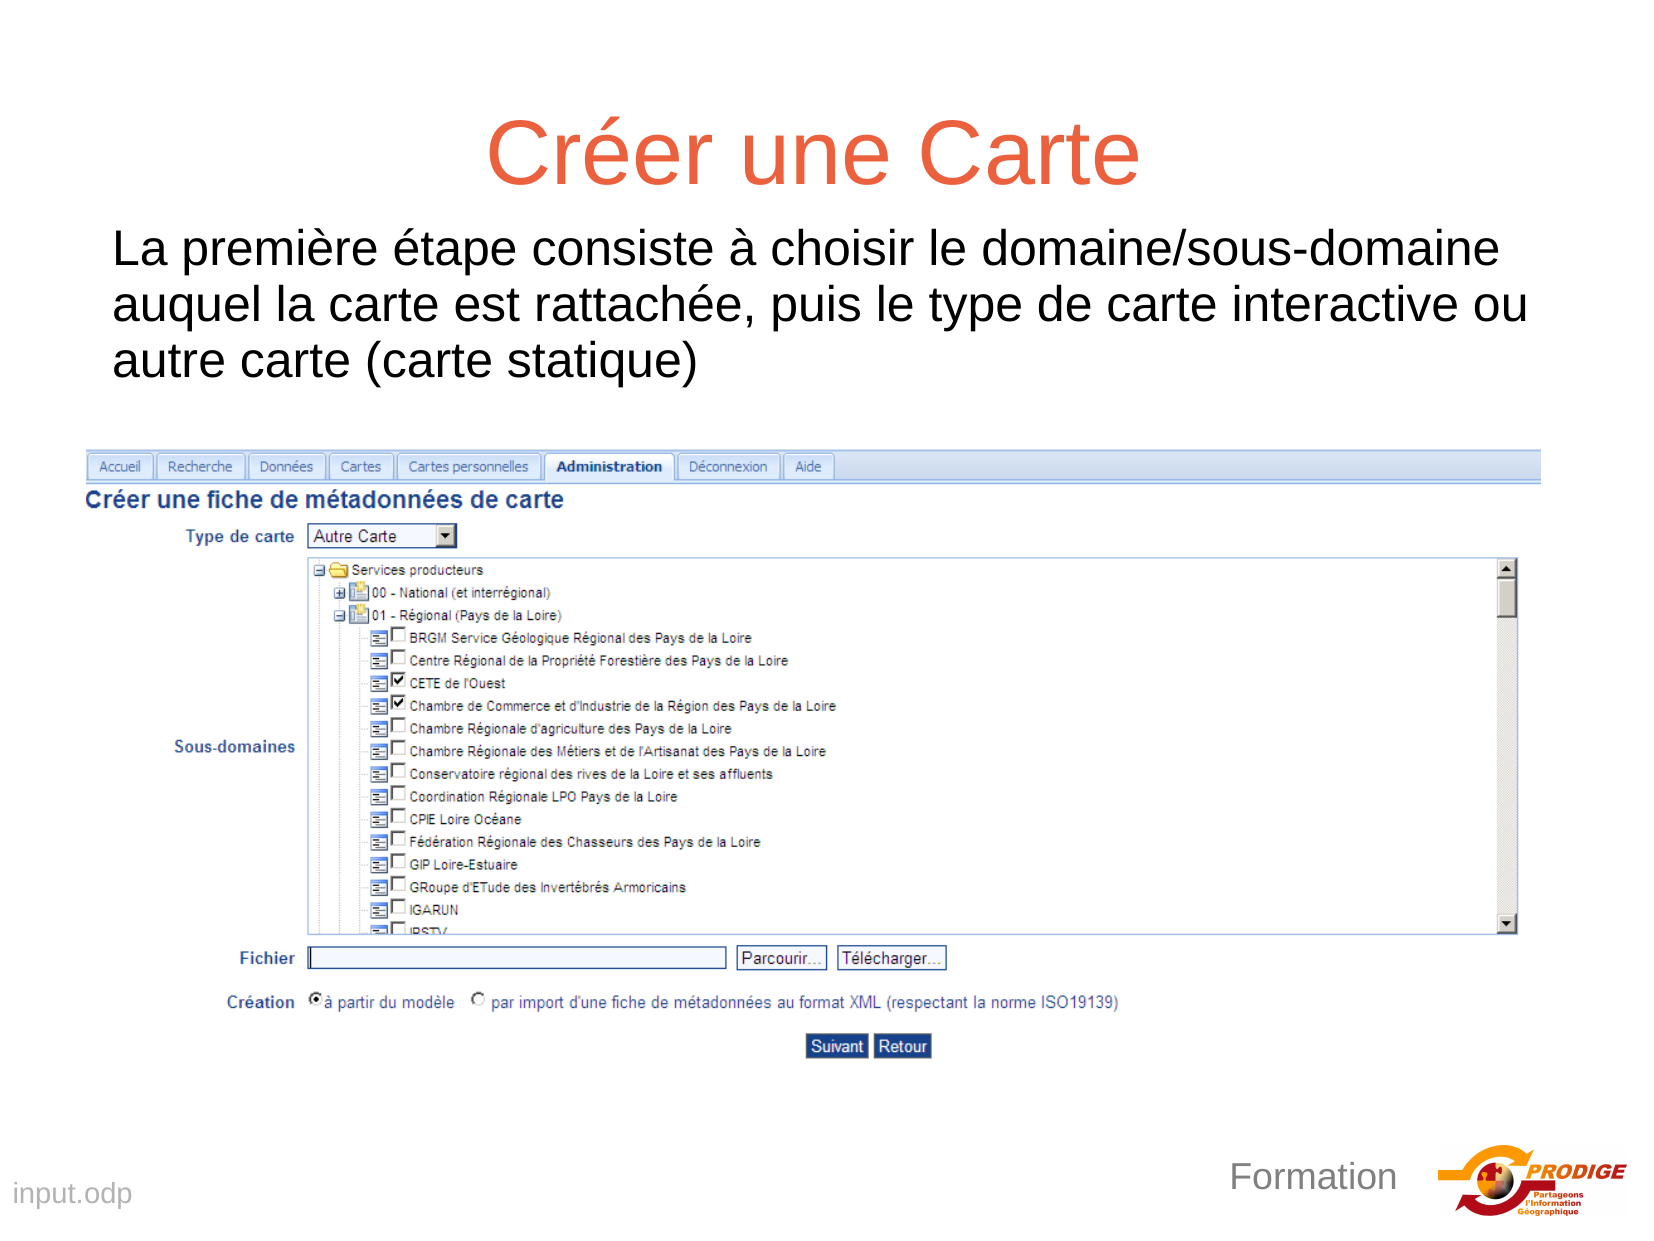

# Créer une Carte
La première étape consiste à choisir le domaine/sous-domaine auquel la carte est rattachée, puis le type de carte interactive ou autre carte (carte statique)